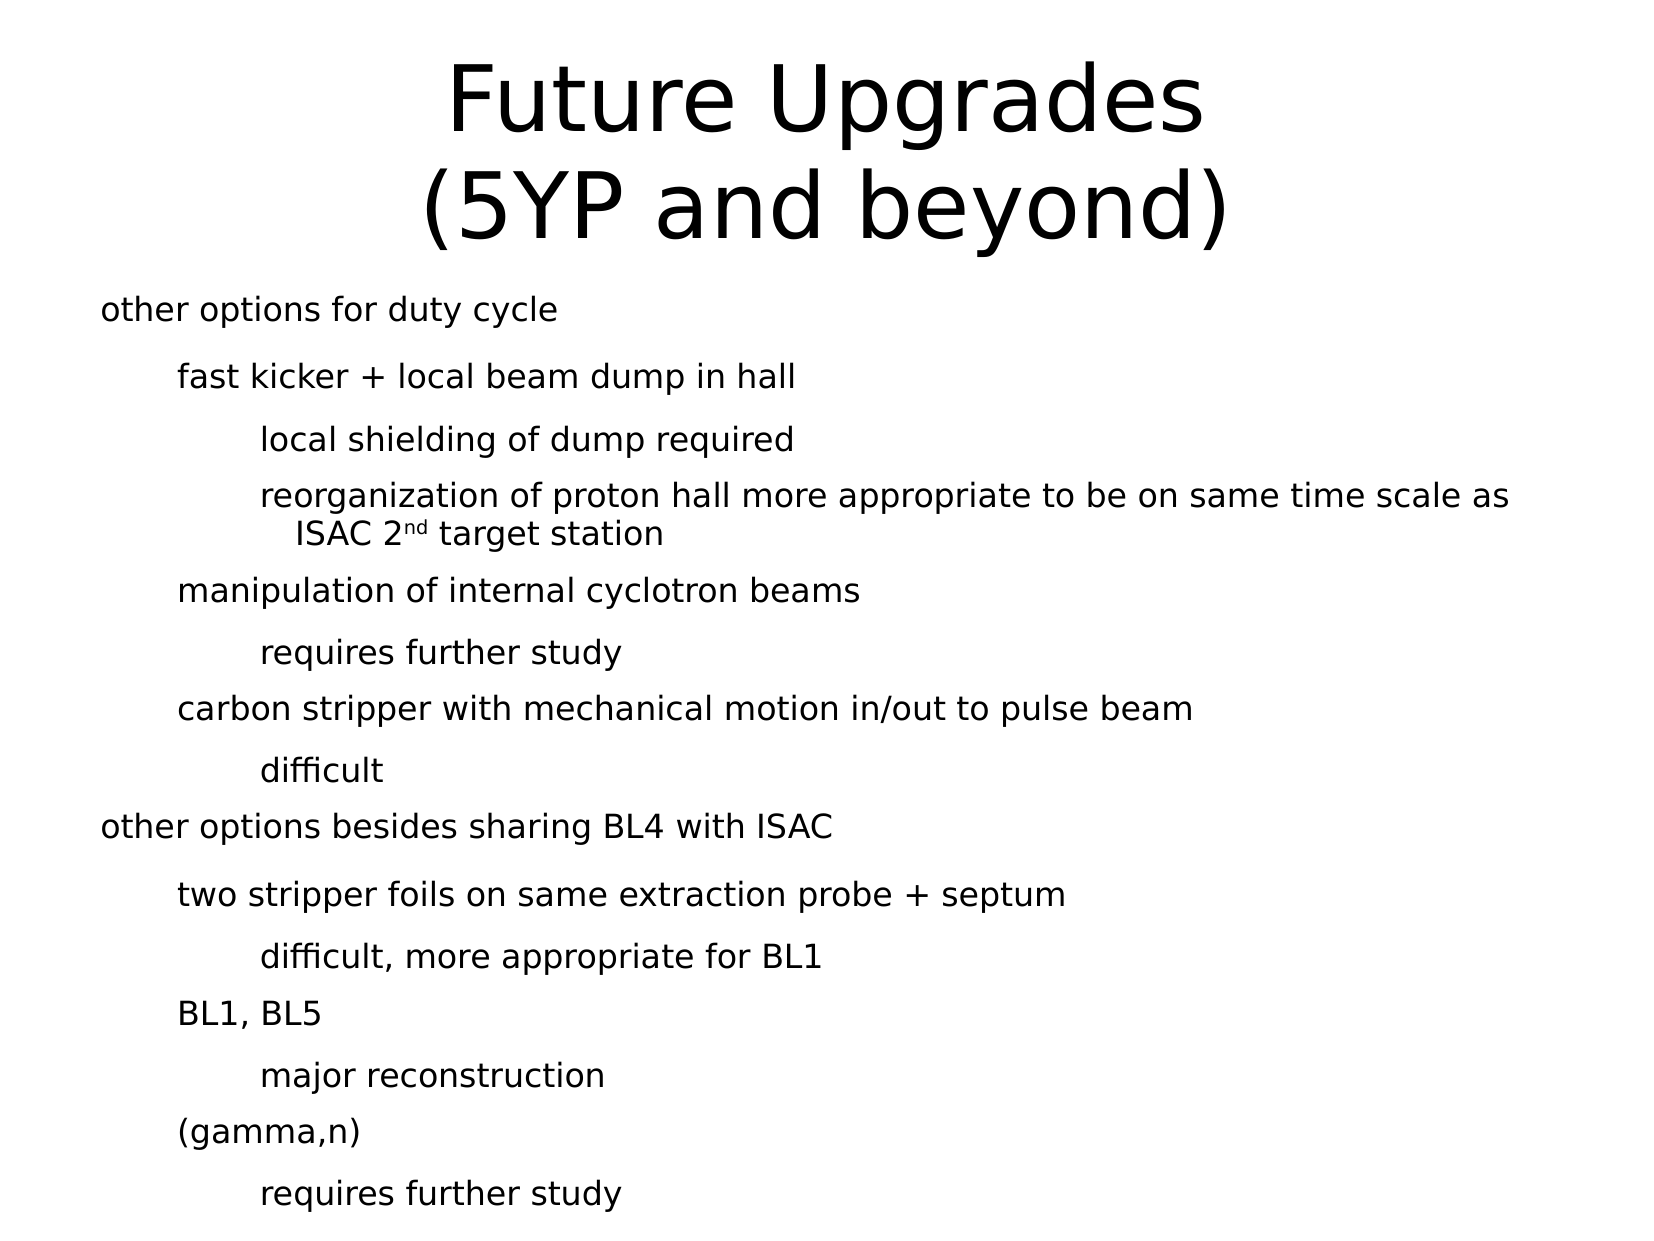

# Future Upgrades (5YP and beyond)
other options for duty cycle
fast kicker + local beam dump in hall
local shielding of dump required
reorganization of proton hall more appropriate to be on same time scale as ISAC 2nd target station
manipulation of internal cyclotron beams
requires further study
carbon stripper with mechanical motion in/out to pulse beam
difficult
other options besides sharing BL4 with ISAC
two stripper foils on same extraction probe + septum
difficult, more appropriate for BL1
BL1, BL5
major reconstruction
(gamma,n)
requires further study